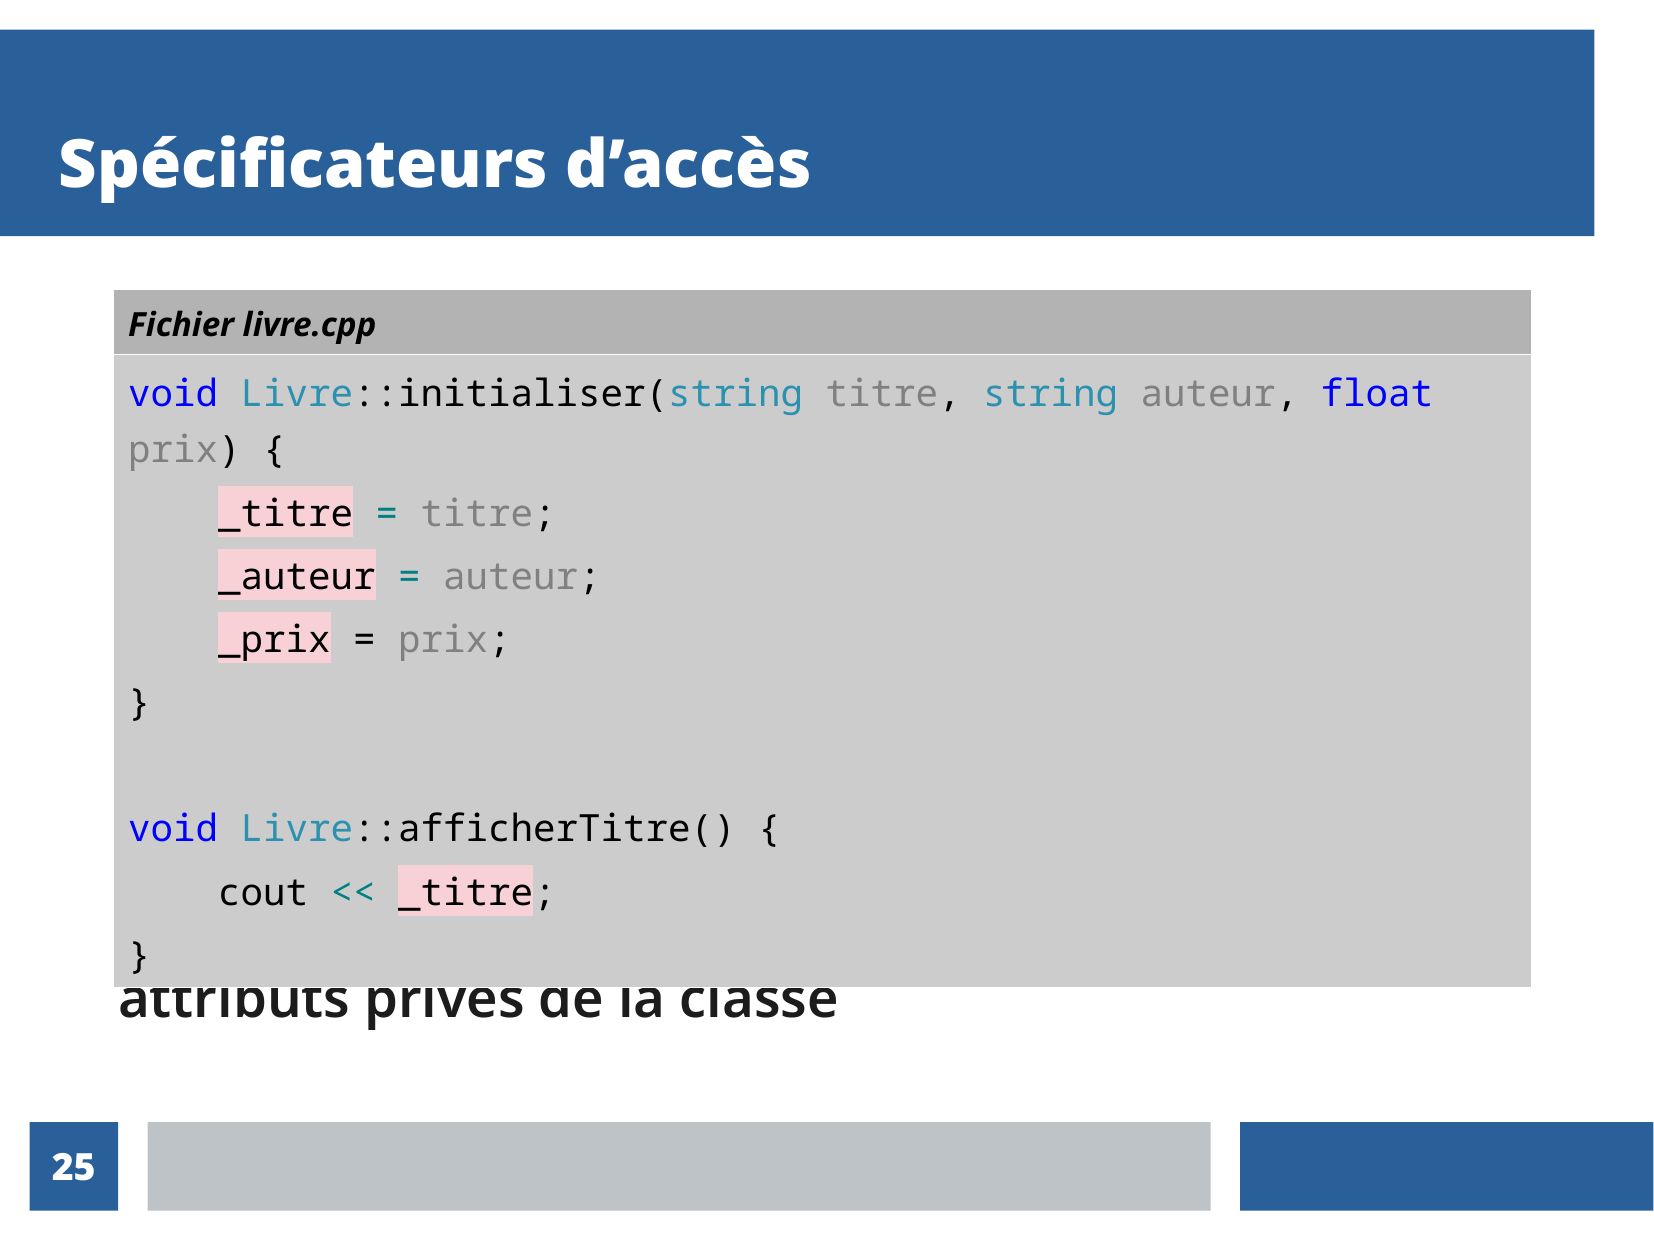

# Spécificateurs d’accès
| Fichier livre.cpp |
| --- |
| void Livre::initialiser(string titre, string auteur, float prix) { \_titre = titre; \_auteur = auteur; \_prix = prix; } void Livre::afficherTitre() { cout << \_titre; } |
Le code des méthodes de la classe Livre a accès aux attributs privés de la classe
25